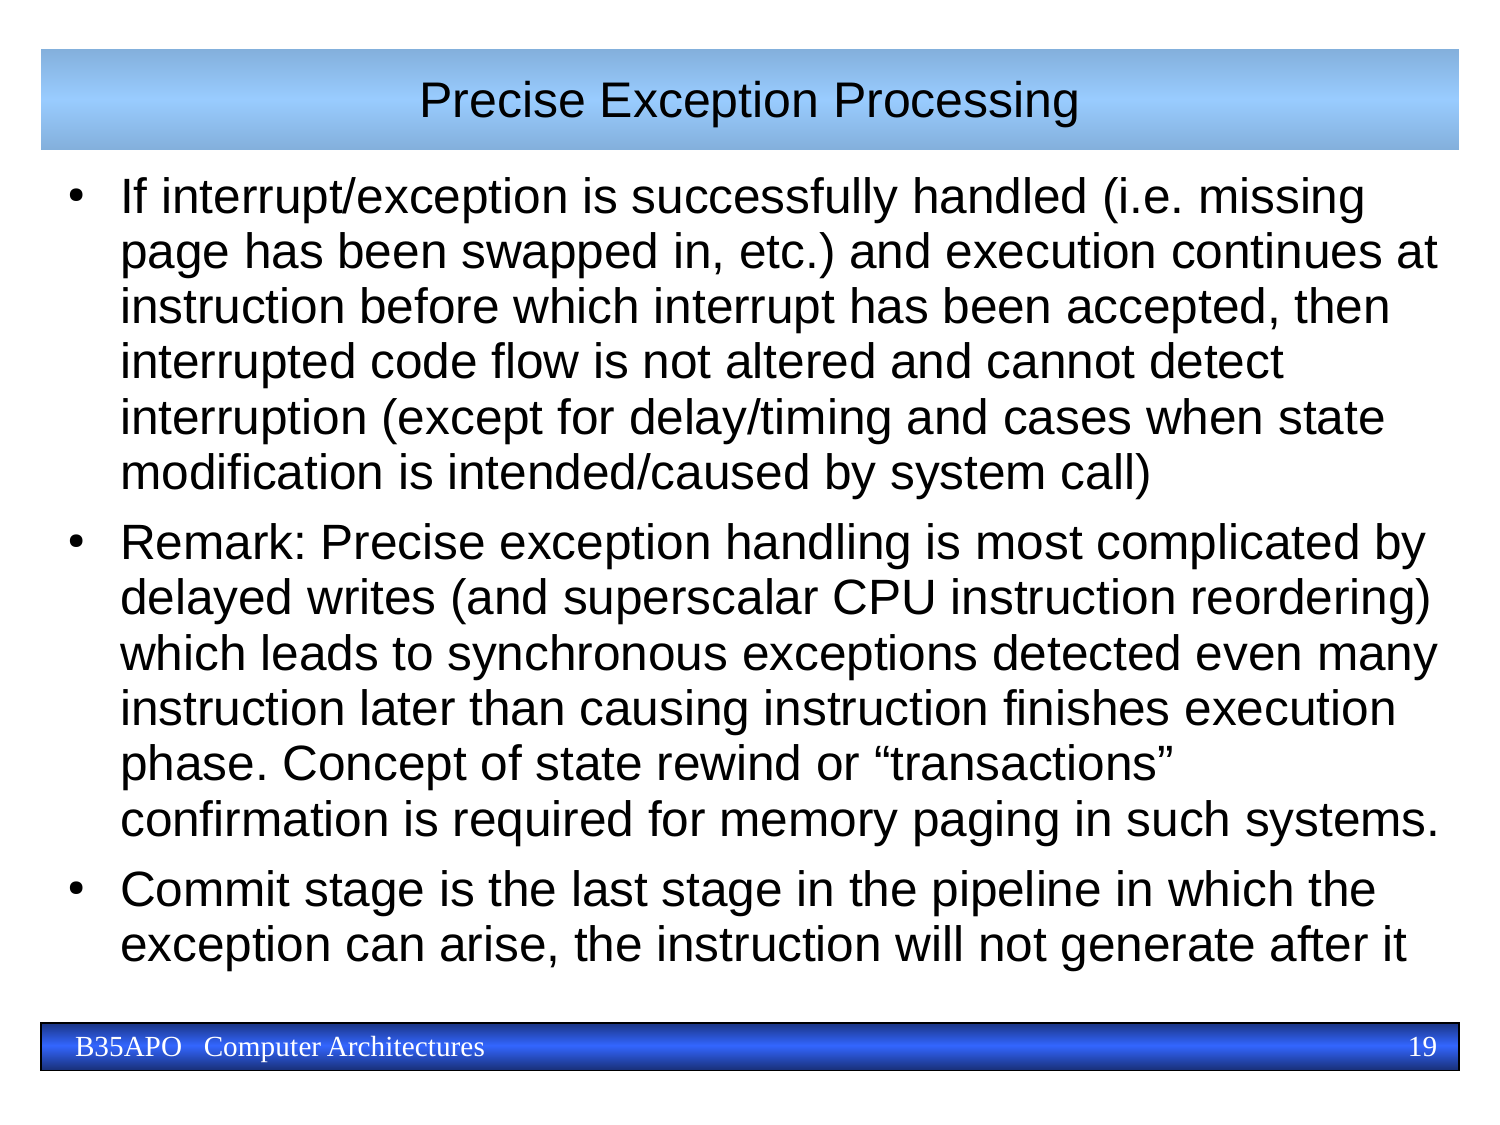

# Precise Exception Processing
If interrupt/exception is successfully handled (i.e. missing page has been swapped in, etc.) and execution continues at instruction before which interrupt has been accepted, then interrupted code flow is not altered and cannot detect interruption (except for delay/timing and cases when state modification is intended/caused by system call)
Remark: Precise exception handling is most complicated by delayed writes (and superscalar CPU instruction reordering) which leads to synchronous exceptions detected even many instruction later than causing instruction finishes execution phase. Concept of state rewind or “transactions” confirmation is required for memory paging in such systems.
Commit stage is the last stage in the pipeline in which the exception can arise, the instruction will not generate after it
B35APO Computer Architectures
19